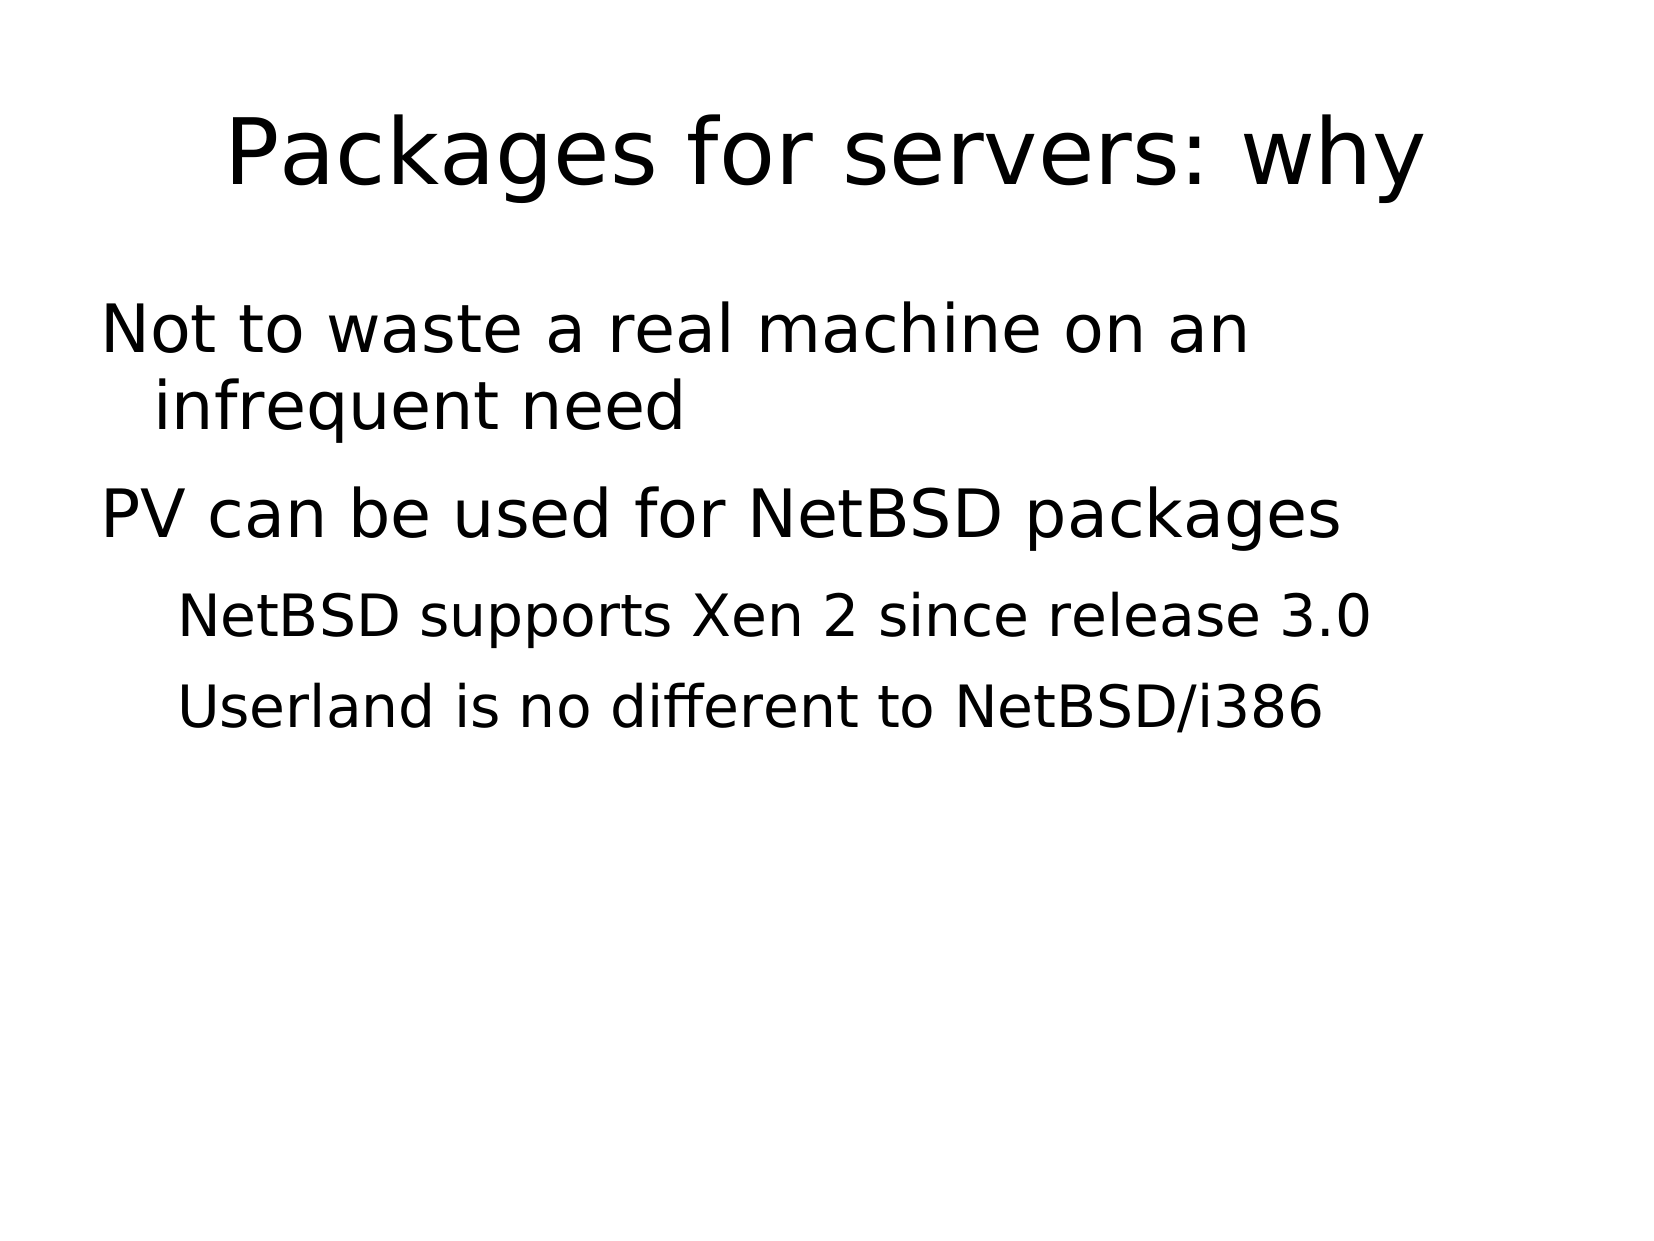

# Packages for servers: why
Not to waste a real machine on an infrequent need
PV can be used for NetBSD packages
NetBSD supports Xen 2 since release 3.0
Userland is no different to NetBSD/i386